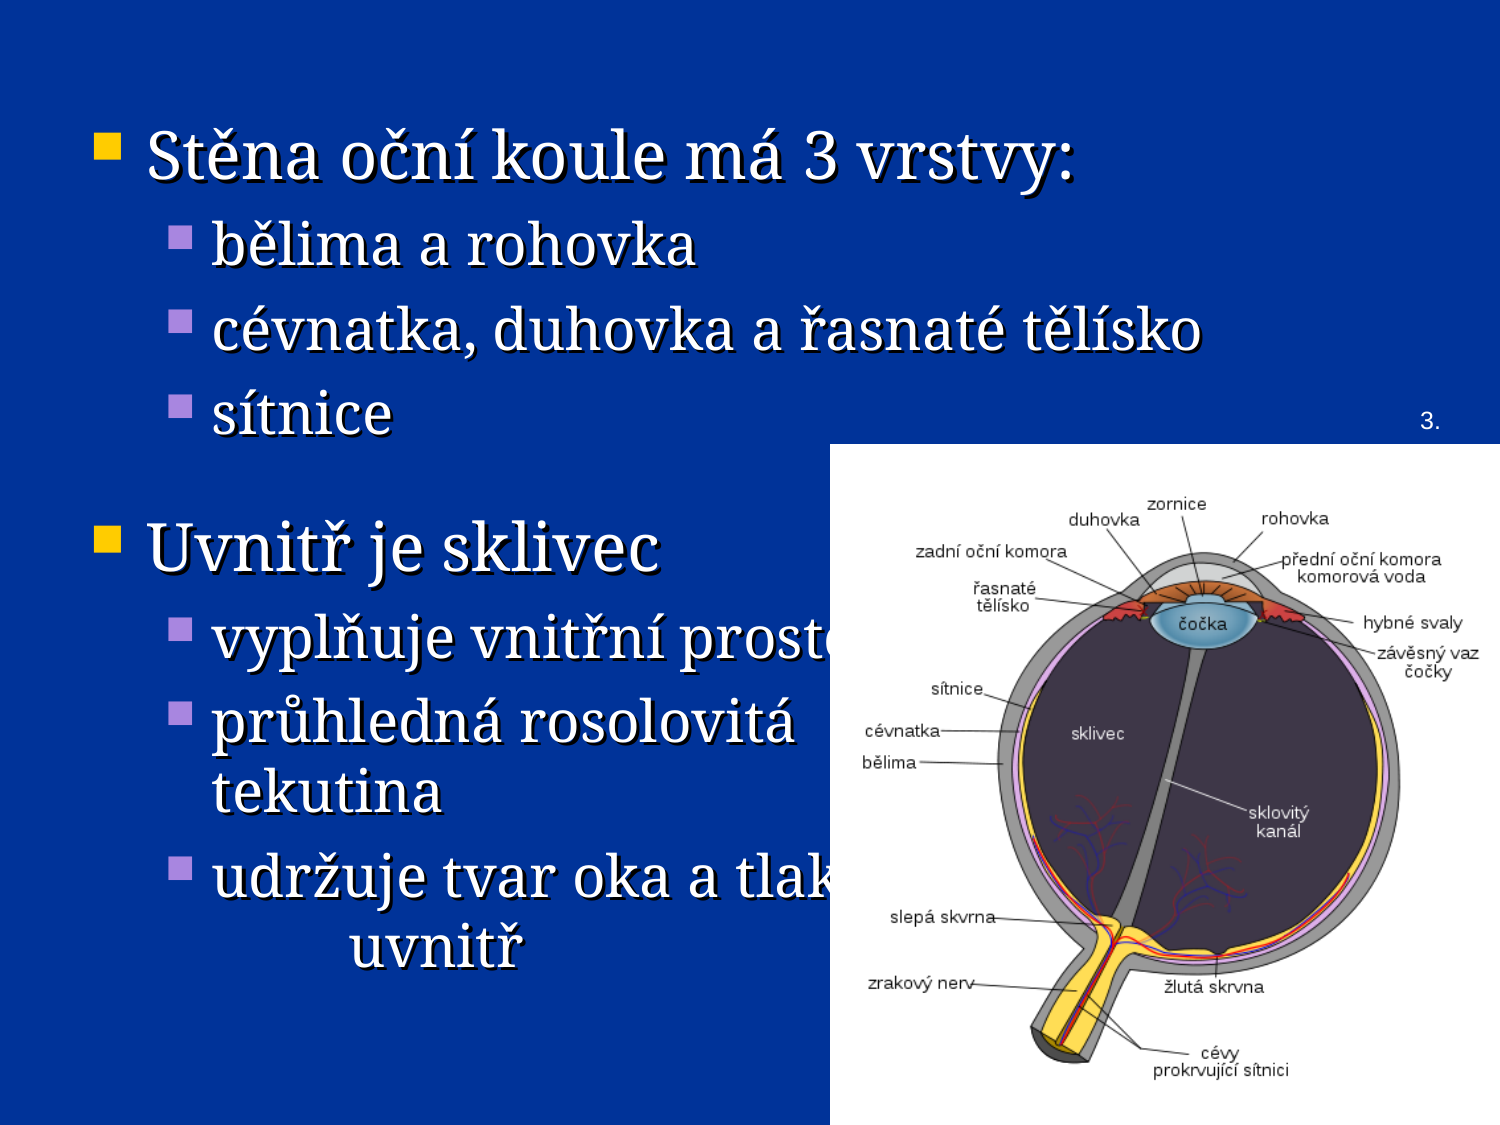

# Stěna oční koule má 3 vrstvy:
bělima a rohovka
cévnatka, duhovka a řasnaté tělísko
sítnice
Uvnitř je sklivec
vyplňuje vnitřní prostor
průhledná rosolovitá tekutina
udržuje tvar oka a tlak uvnitř
3.